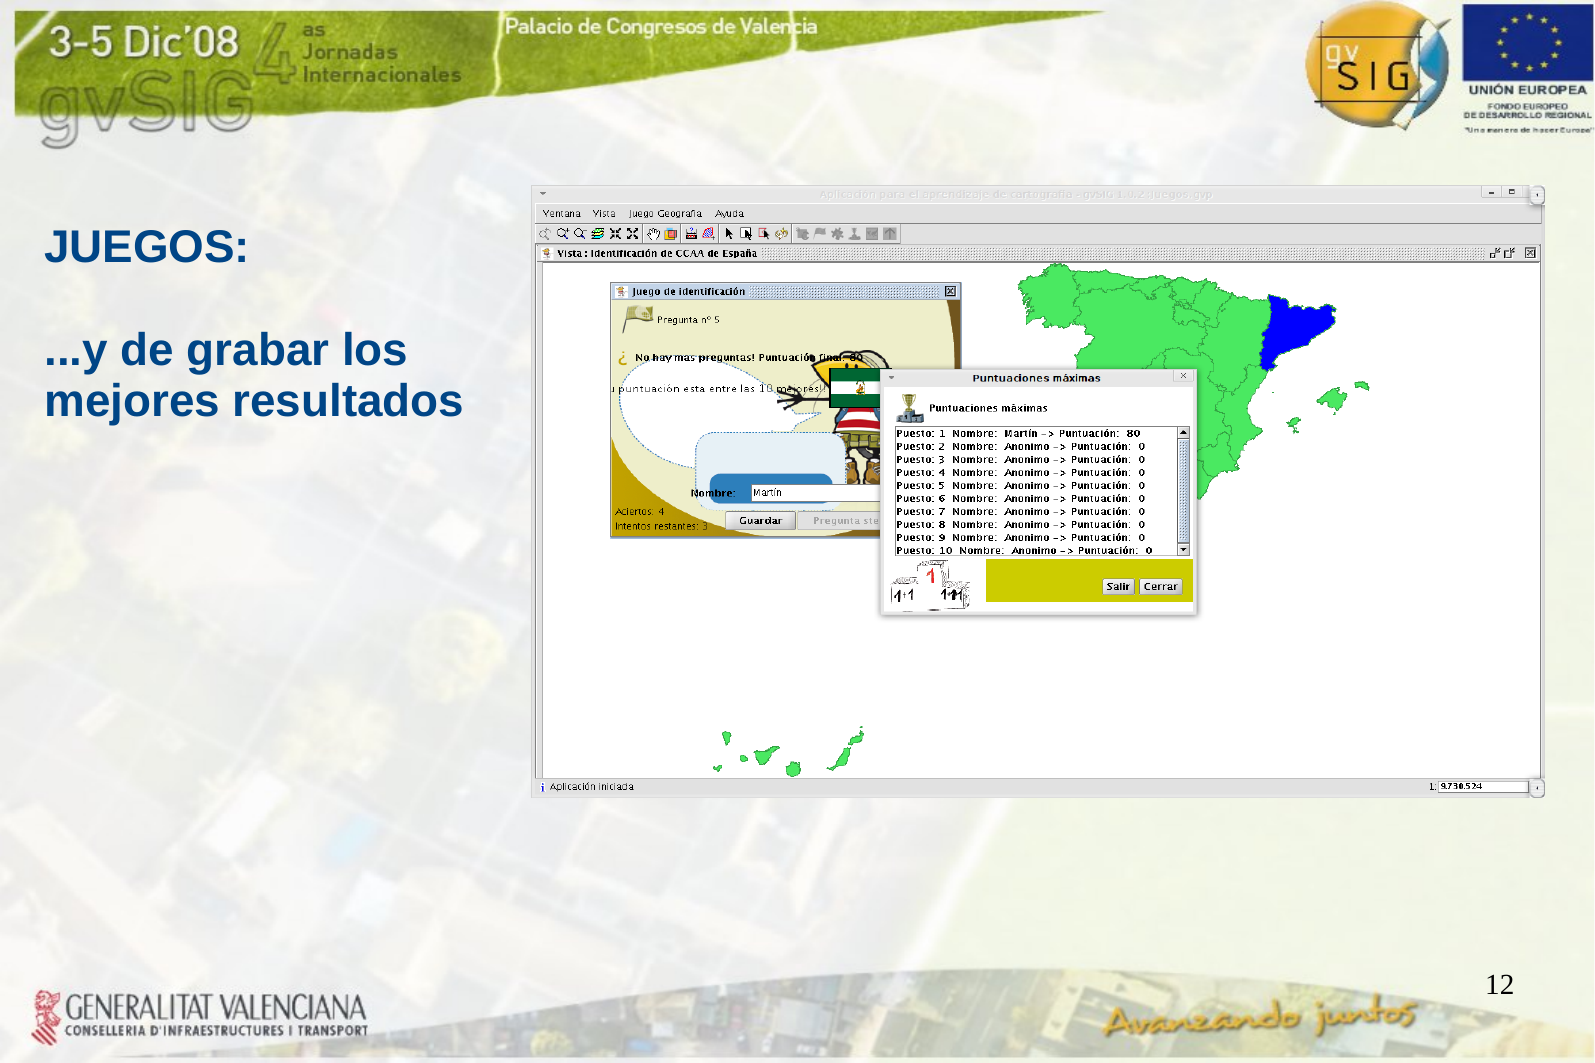

JUEGOS:
...y de grabar los mejores resultados
12